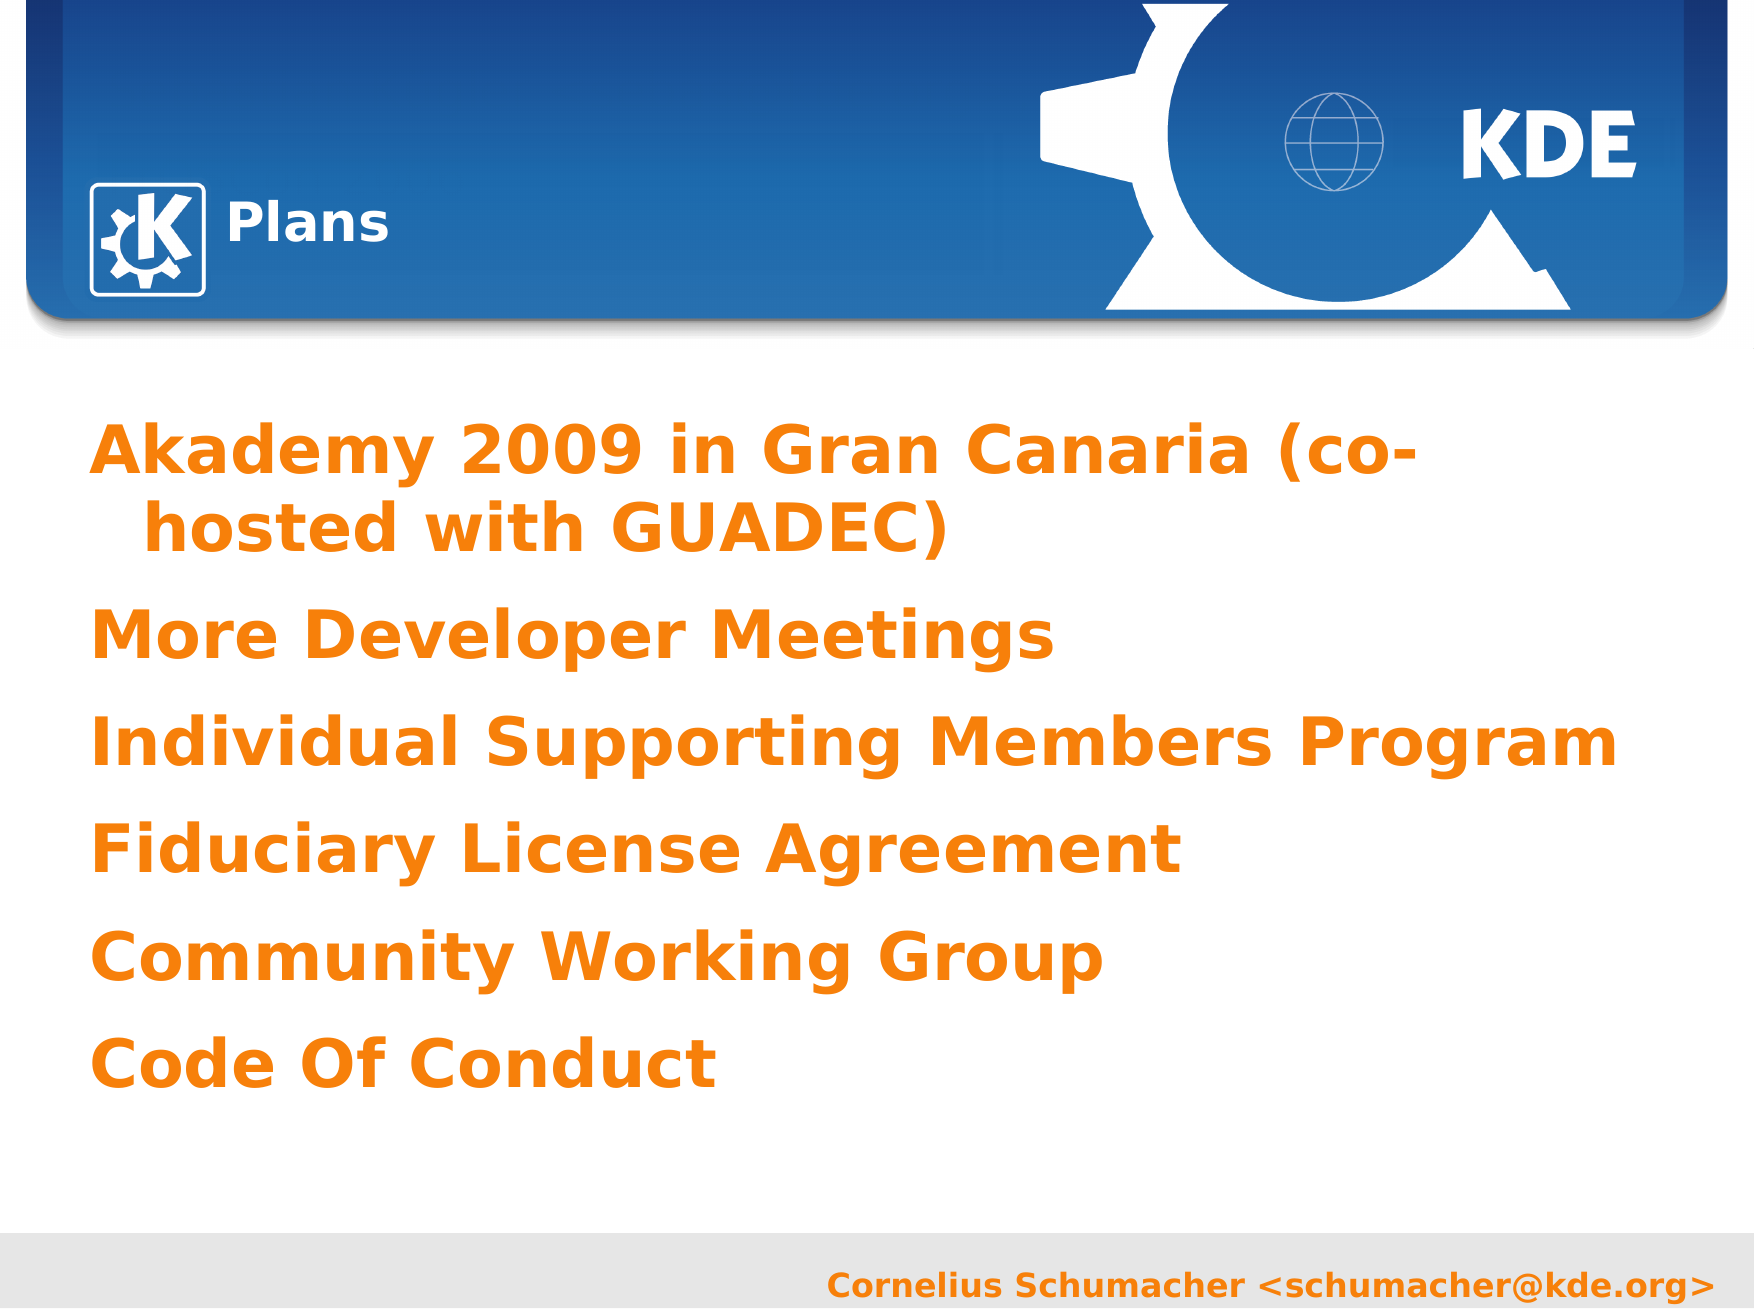

# Plans
Akademy 2009 in Gran Canaria (co-hosted with GUADEC)
More Developer Meetings
Individual Supporting Members Program
Fiduciary License Agreement
Community Working Group
Code Of Conduct